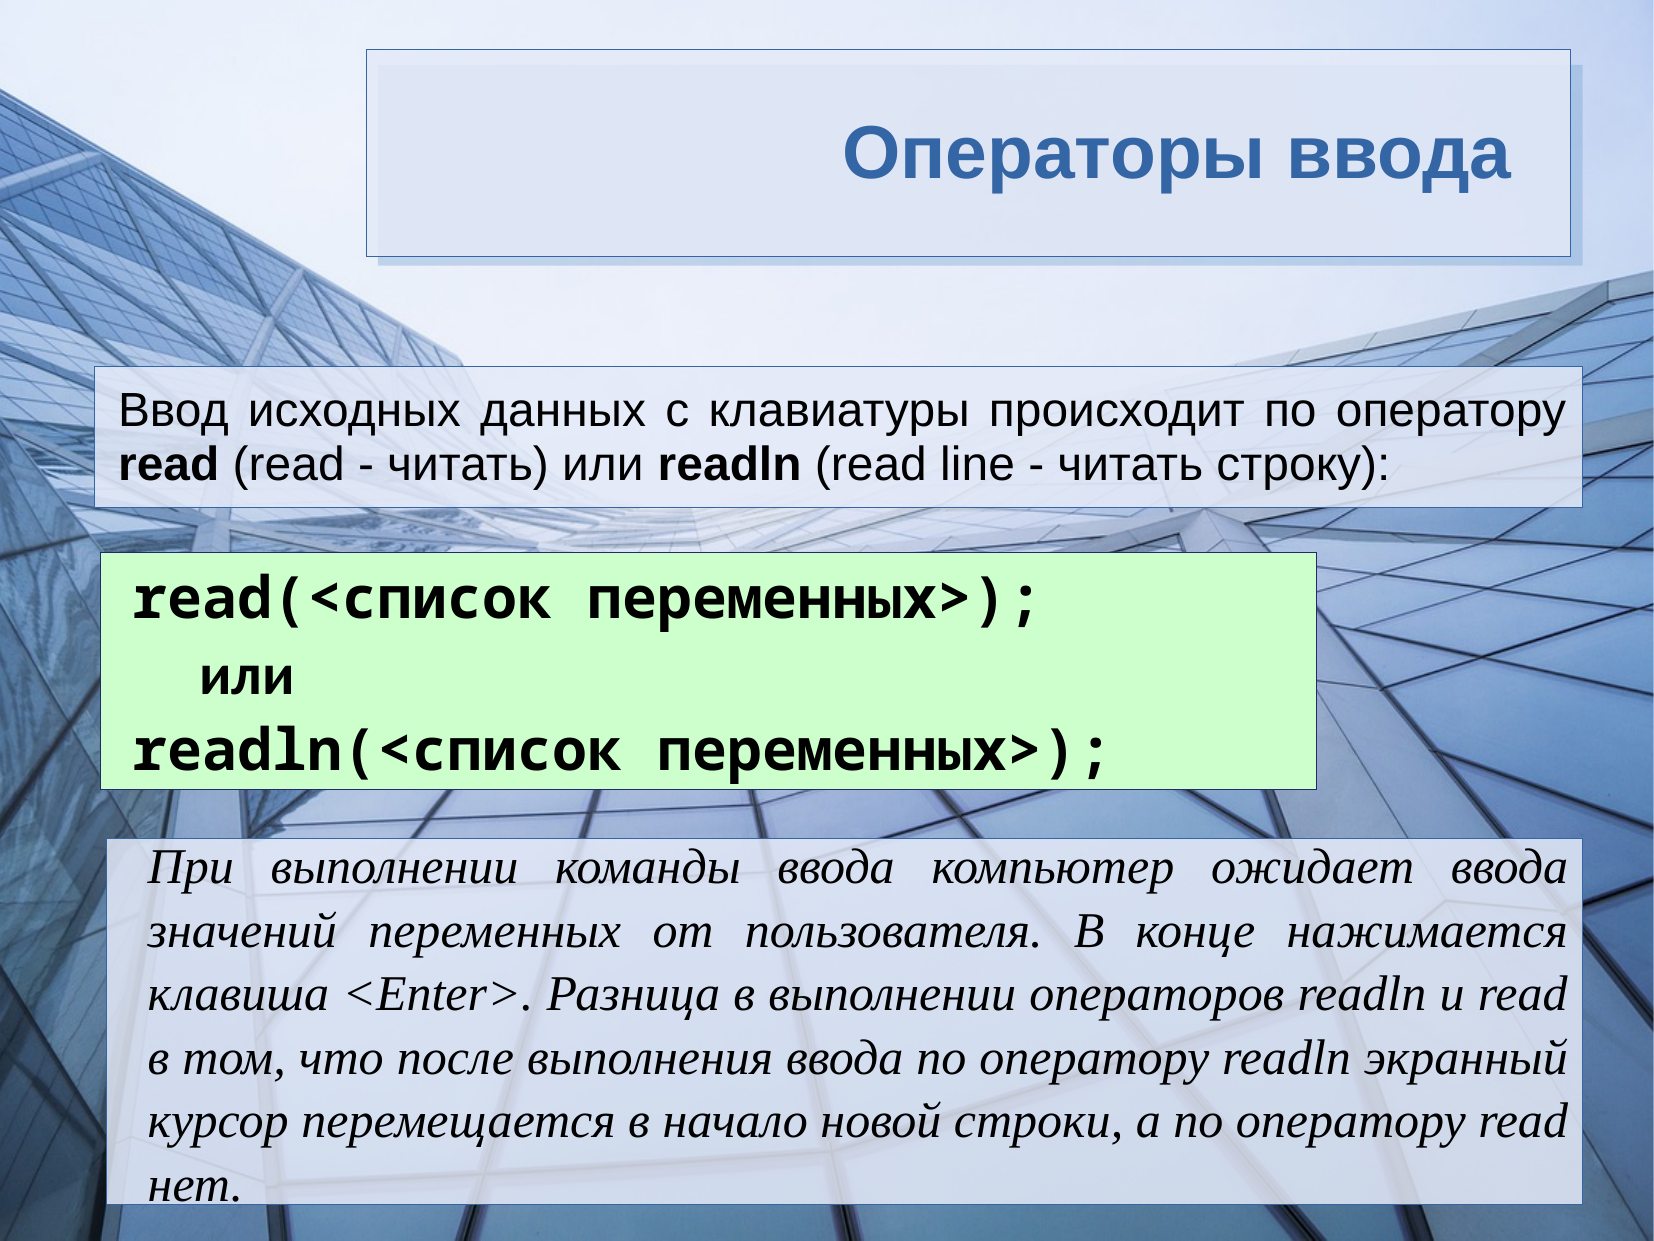

# Операторы ввода
Ввод исходных данных с клавиатуры происходит по оператору read (read - читать) или readln (read line - читать строку):
read(<список переменных>);
 или
readln(<список переменных>);
При выполнении команды ввода компьютер ожидает ввода значений переменных от пользователя. В конце нажимается клавиша <Еnter>. Разница в выполнении операторов readln и read в том, что после выполнения ввода по оператору readln экранный курсор перемещается в начало новой строки, а по оператору read нет.